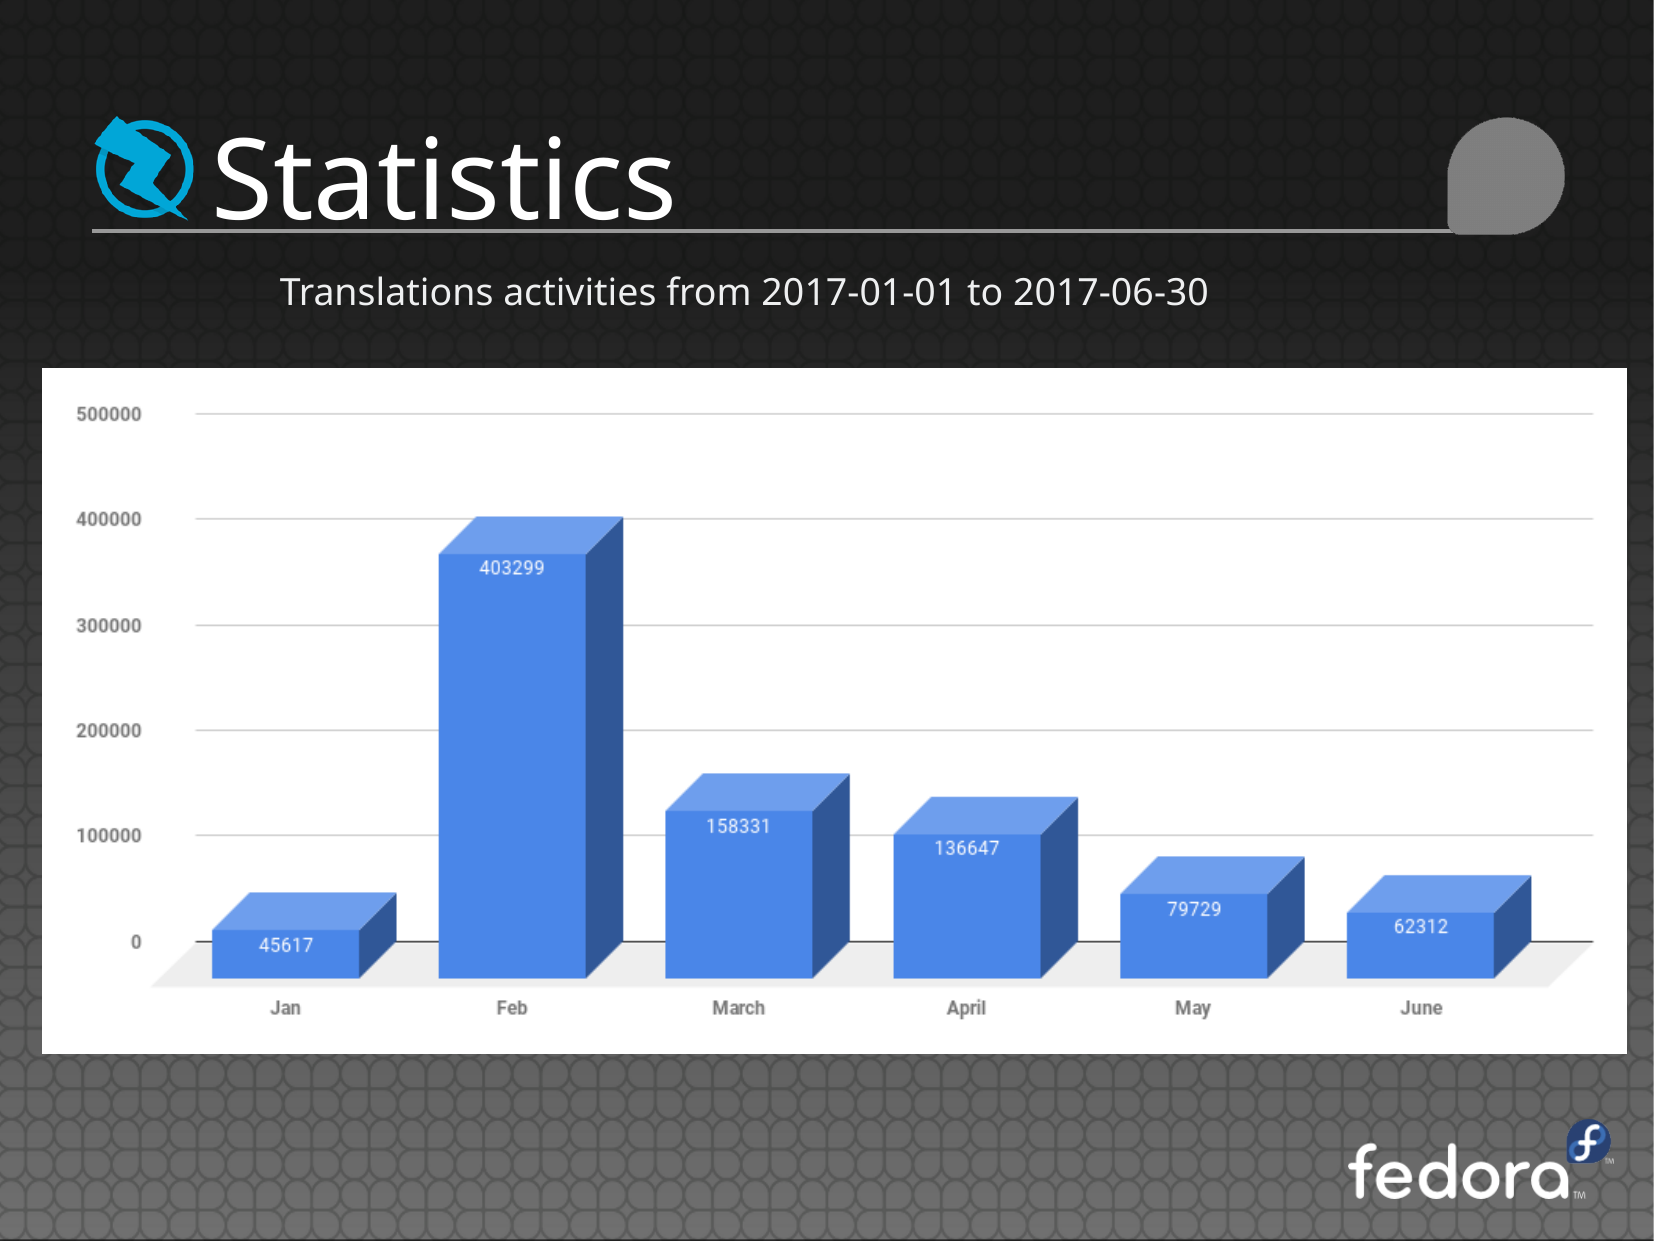

# Statistics
Translations activities from 2017-01-01 to 2017-06-30